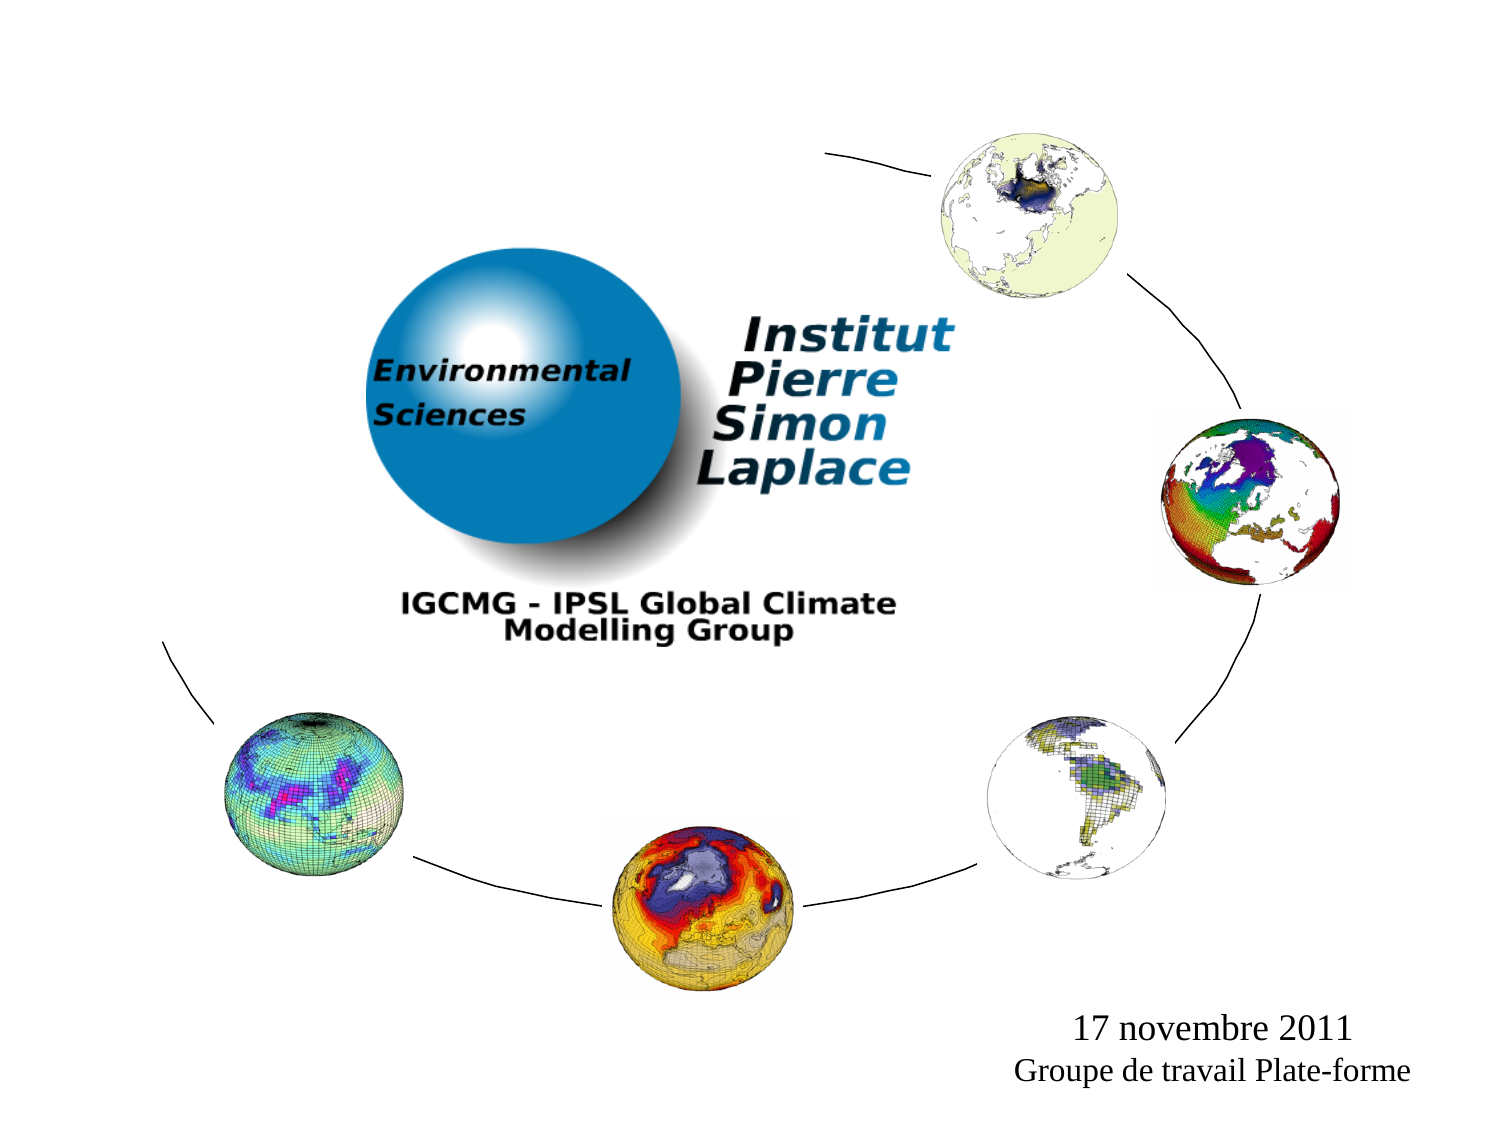

17 novembre 2011
Groupe de travail Plate-forme